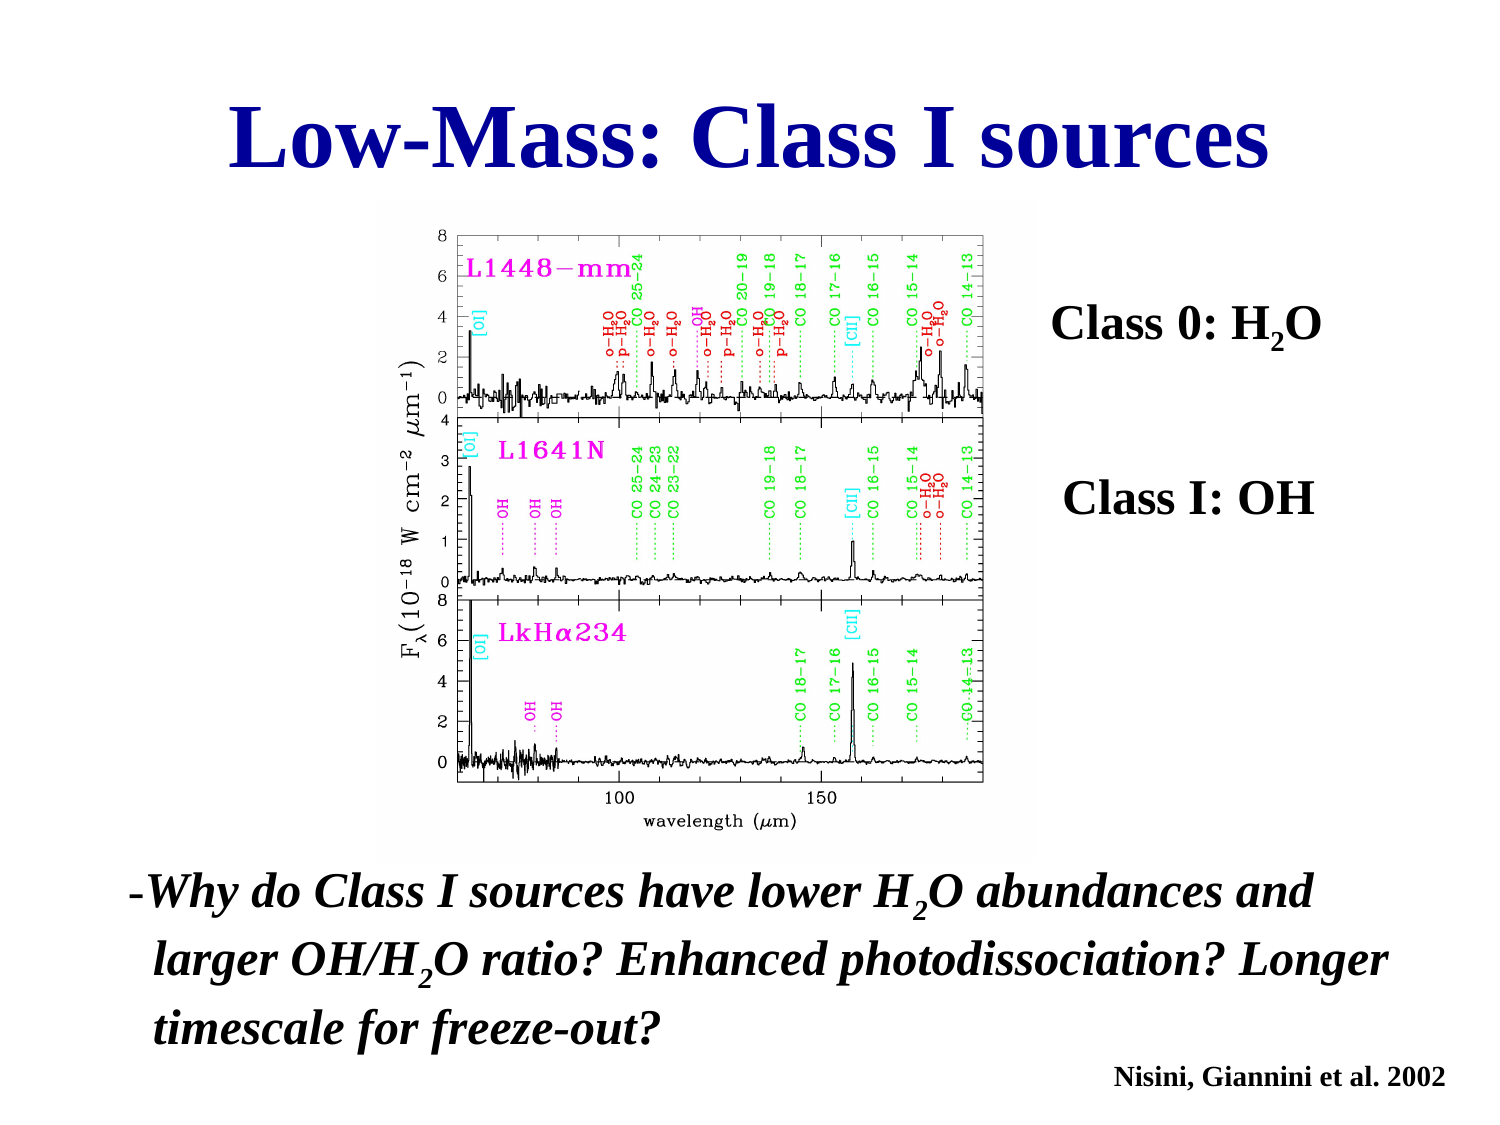

# Low-Mass: Class I sources
Class 0: H2O
Class I: OH
Why do Class I sources have lower H2O abundances and
 larger OH/H2O ratio? Enhanced photodissociation? Longer
 timescale for freeze-out?
Nisini, Giannini et al. 2002